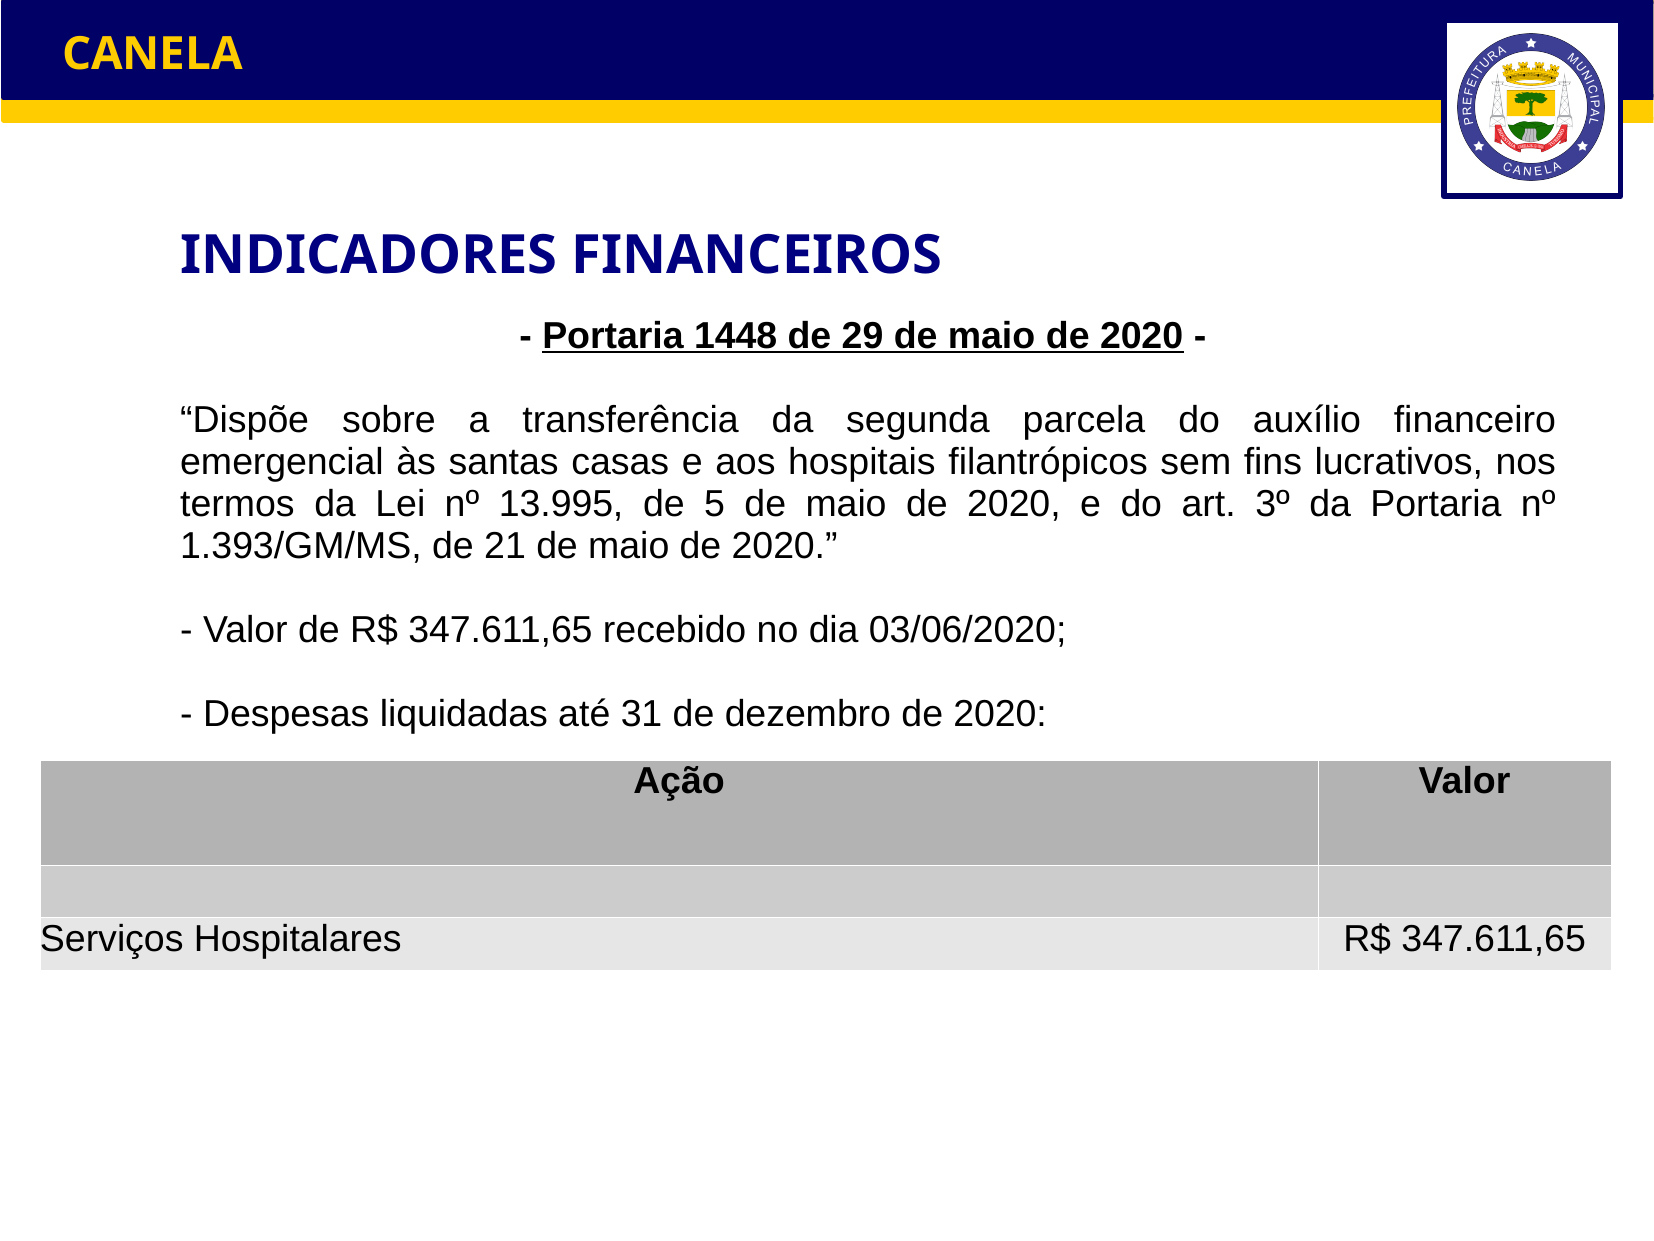

CANELA
CANELA
INDICADORES FINANCEIROS
- Portaria 1448 de 29 de maio de 2020 -
“Dispõe sobre a transferência da segunda parcela do auxílio financeiro emergencial às santas casas e aos hospitais filantrópicos sem fins lucrativos, nos termos da Lei nº 13.995, de 5 de maio de 2020, e do art. 3º da Portaria nº 1.393/GM/MS, de 21 de maio de 2020.”
- Valor de R$ 347.611,65 recebido no dia 03/06/2020;
- Despesas liquidadas até 31 de dezembro de 2020:
| Ação | Valor |
| --- | --- |
| | |
| Serviços Hospitalares | R$ 347.611,65 |